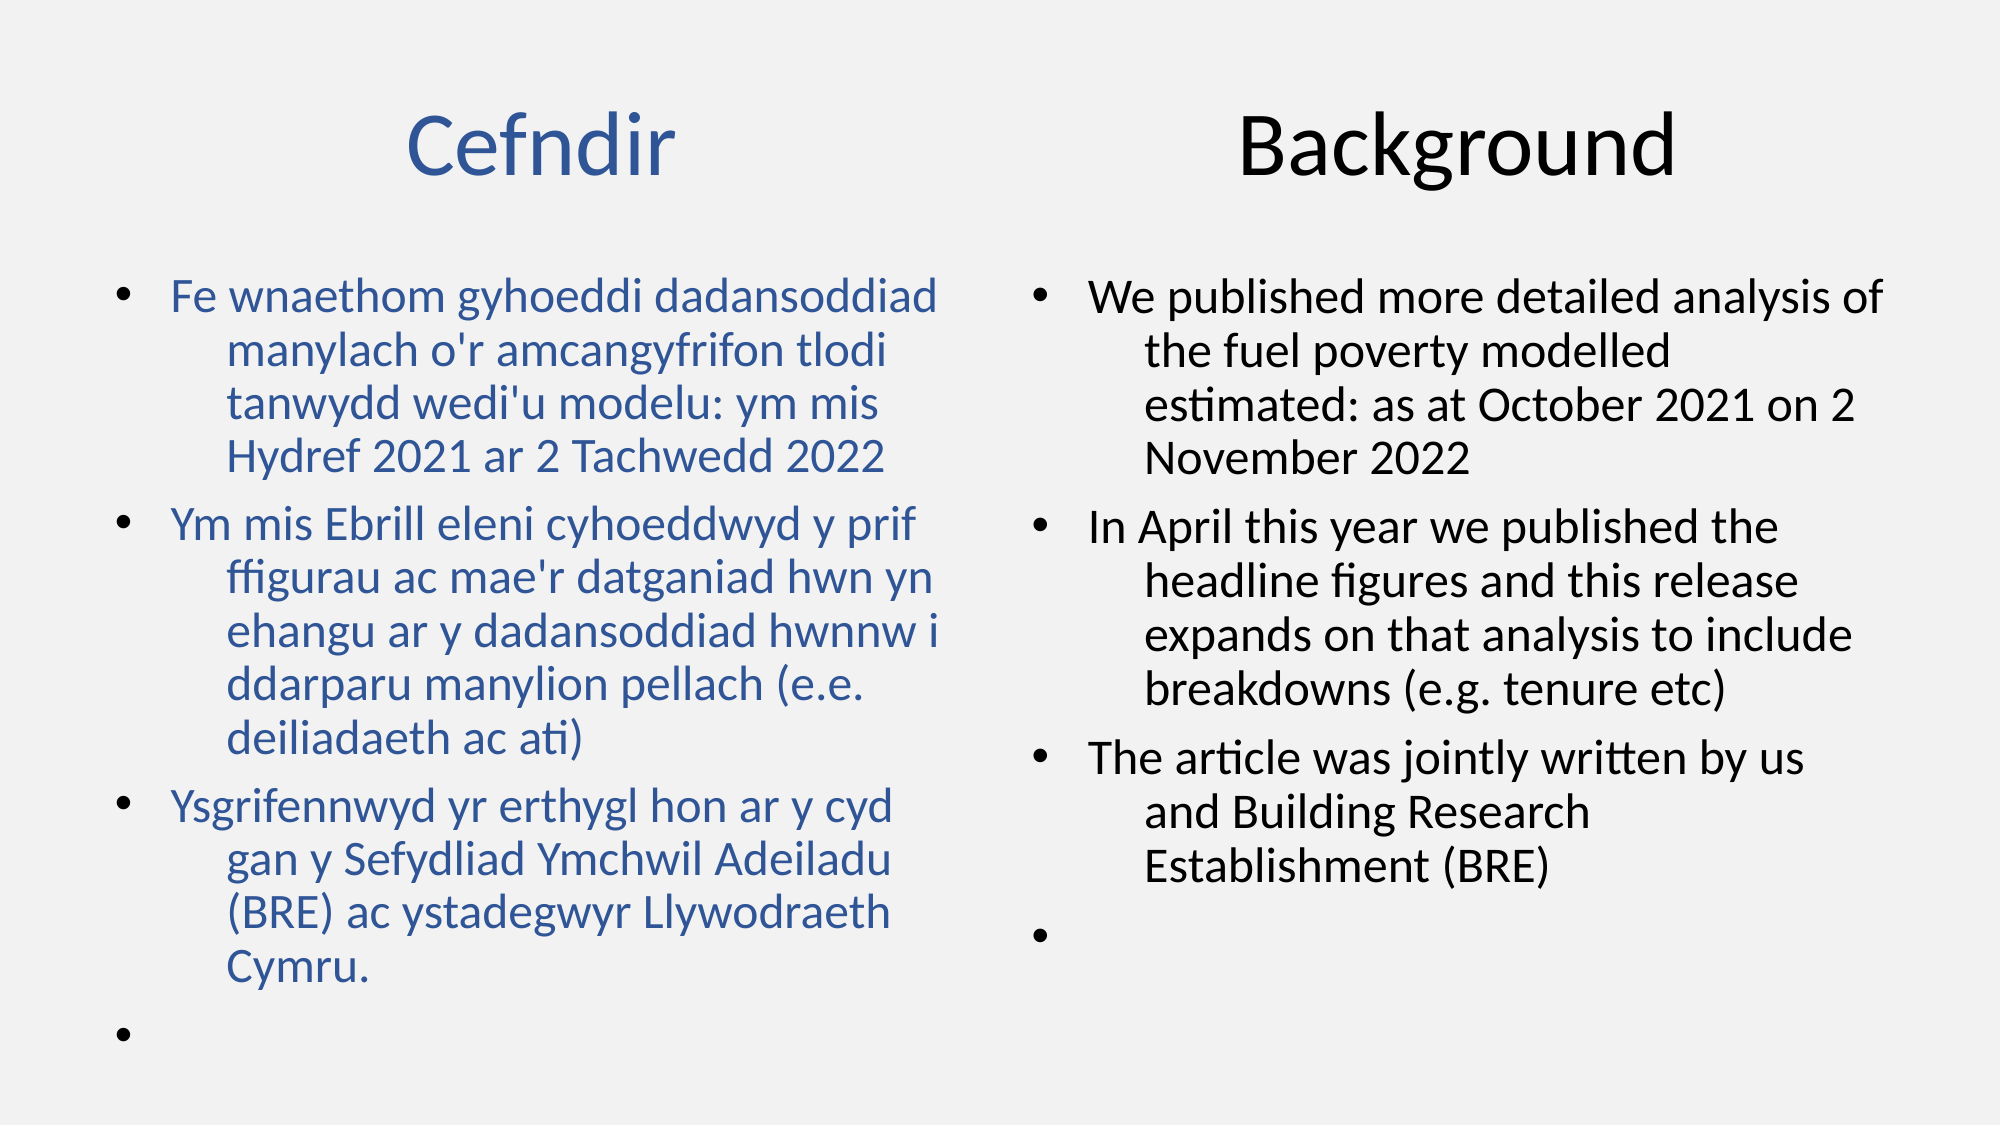

Cefndir
Background
Fe wnaethom gyhoeddi dadansoddiad manylach o'r amcangyfrifon tlodi tanwydd wedi'u modelu: ym mis Hydref 2021 ar 2 Tachwedd 2022
Ym mis Ebrill eleni cyhoeddwyd y prif ffigurau ac mae'r datganiad hwn yn ehangu ar y dadansoddiad hwnnw i ddarparu manylion pellach (e.e. deiliadaeth ac ati)
Ysgrifennwyd yr erthygl hon ar y cyd gan y Sefydliad Ymchwil Adeiladu (BRE) ac ystadegwyr Llywodraeth Cymru.
# We published more detailed analysis of the fuel poverty modelled estimated: as at October 2021 on 2 November 2022
In April this year we published the headline figures and this release expands on that analysis to include breakdowns (e.g. tenure etc)
The article was jointly written by us and Building Research Establishment (BRE)